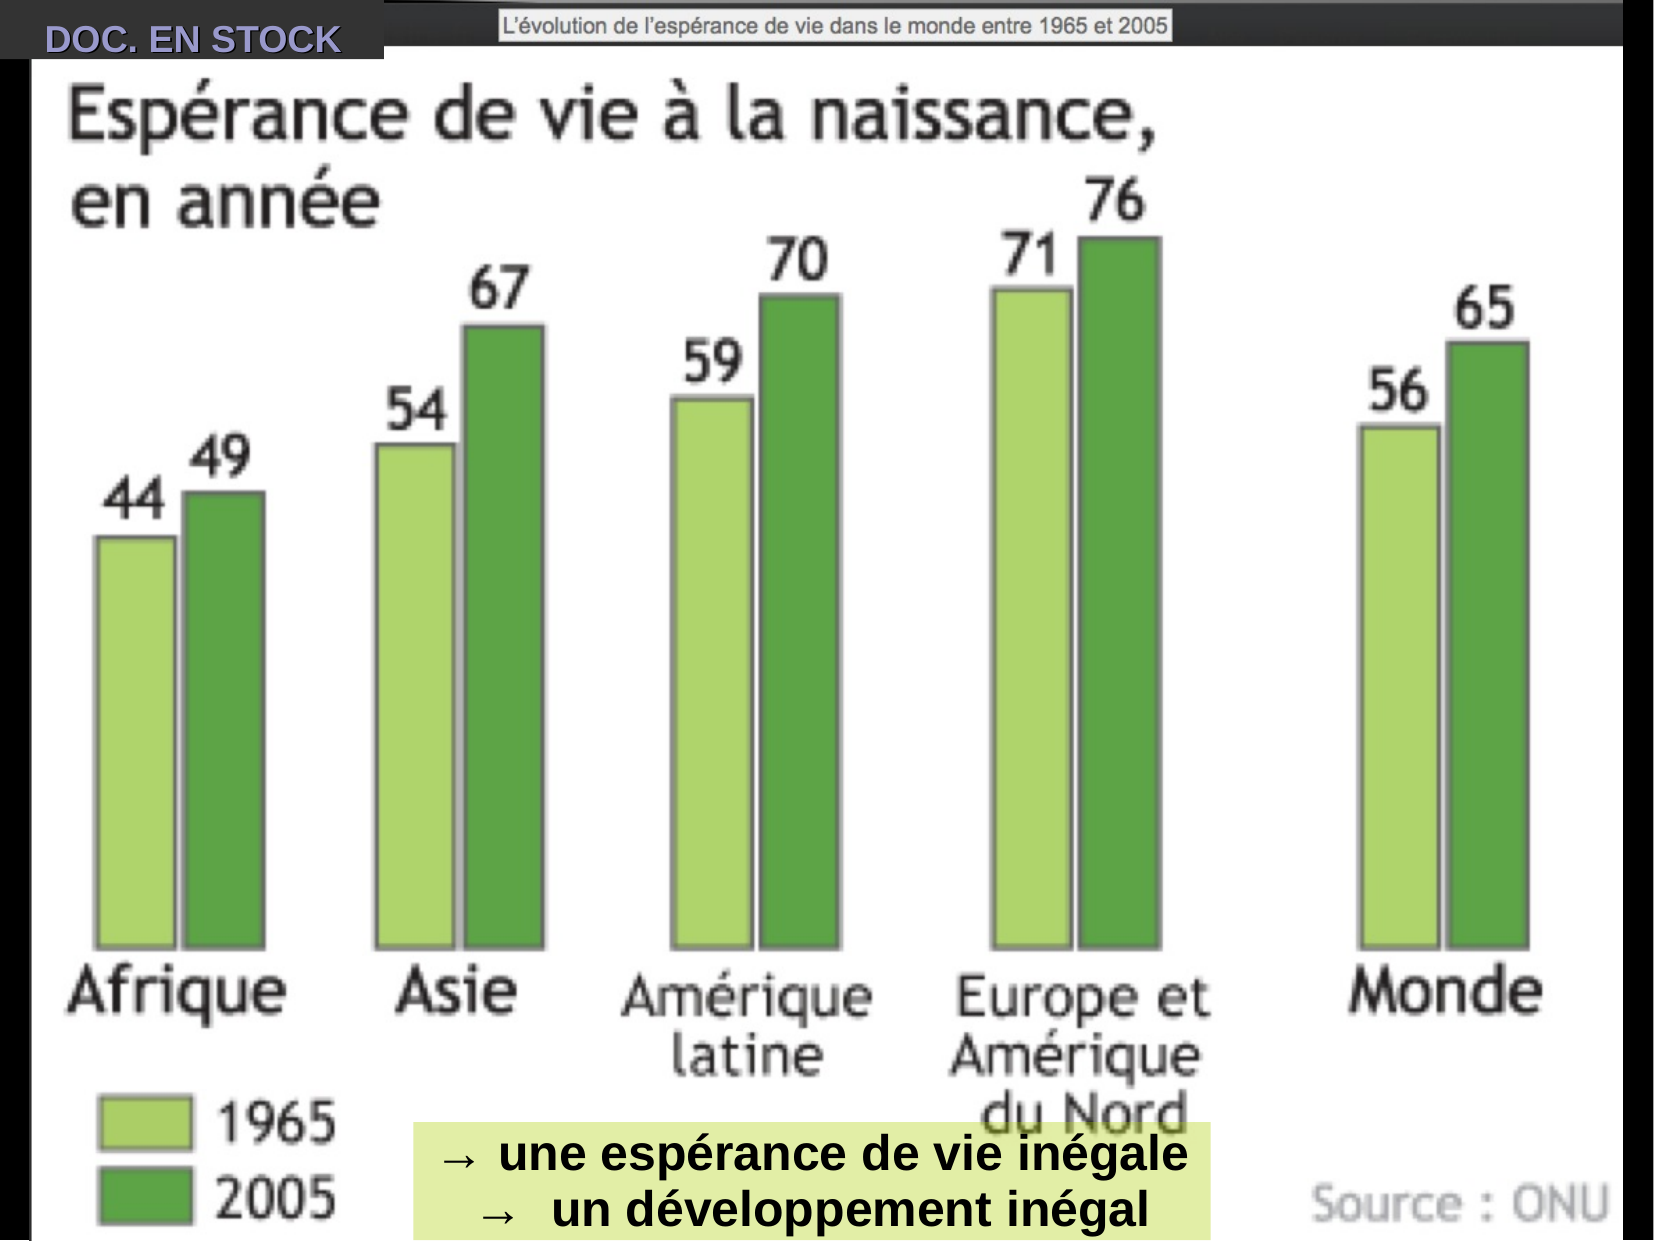

DOC. EN STOCK
→ une espérance de vie inégale
→ un développement inégal